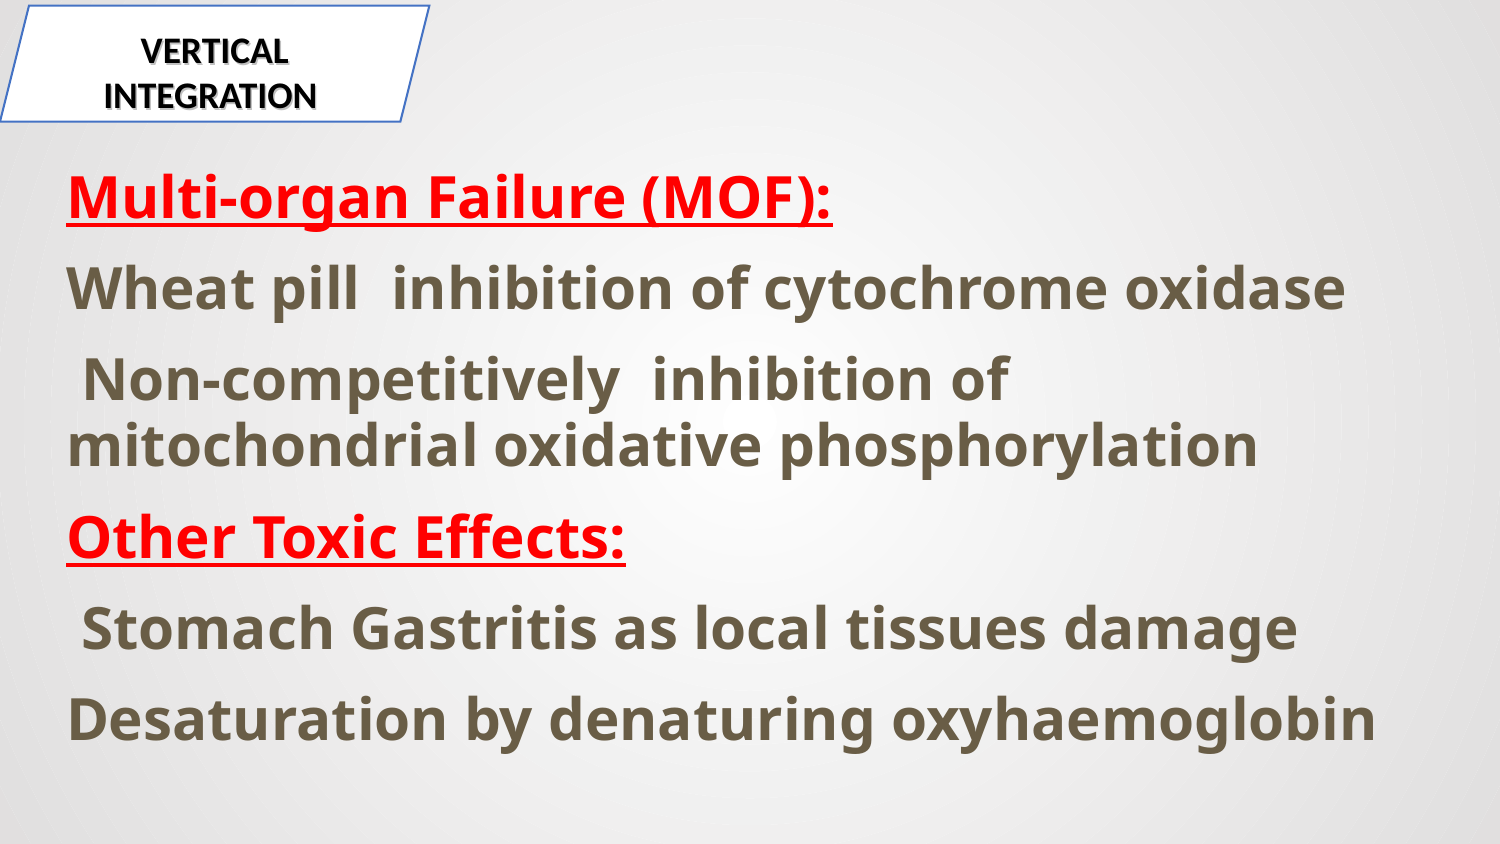

VERTICAL INTEGRATION
# Multi-organ Failure (MOF):
Wheat pill inhibition of cytochrome oxidase
 Non-competitively inhibition of mitochondrial oxidative phosphorylation
Other Toxic Effects:
 Stomach Gastritis as local tissues damage
Desaturation by denaturing oxyhaemoglobin